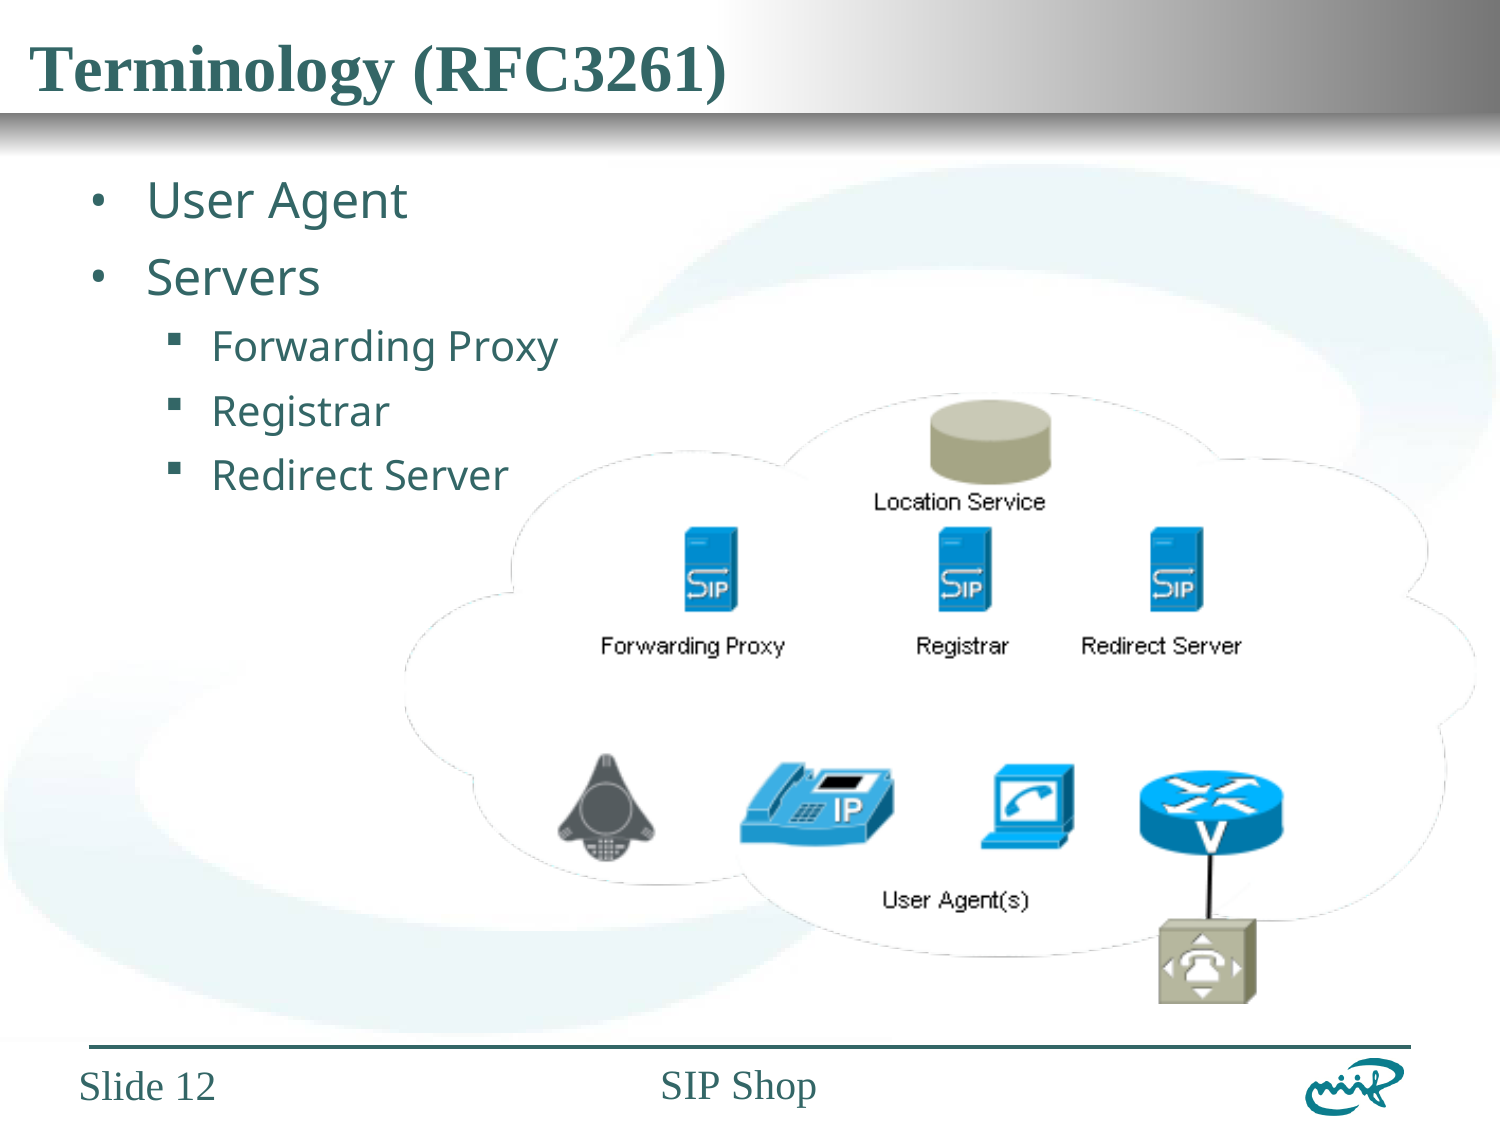

# Terminology (RFC3261)
User Agent
Servers
Forwarding Proxy
Registrar
Redirect Server
12